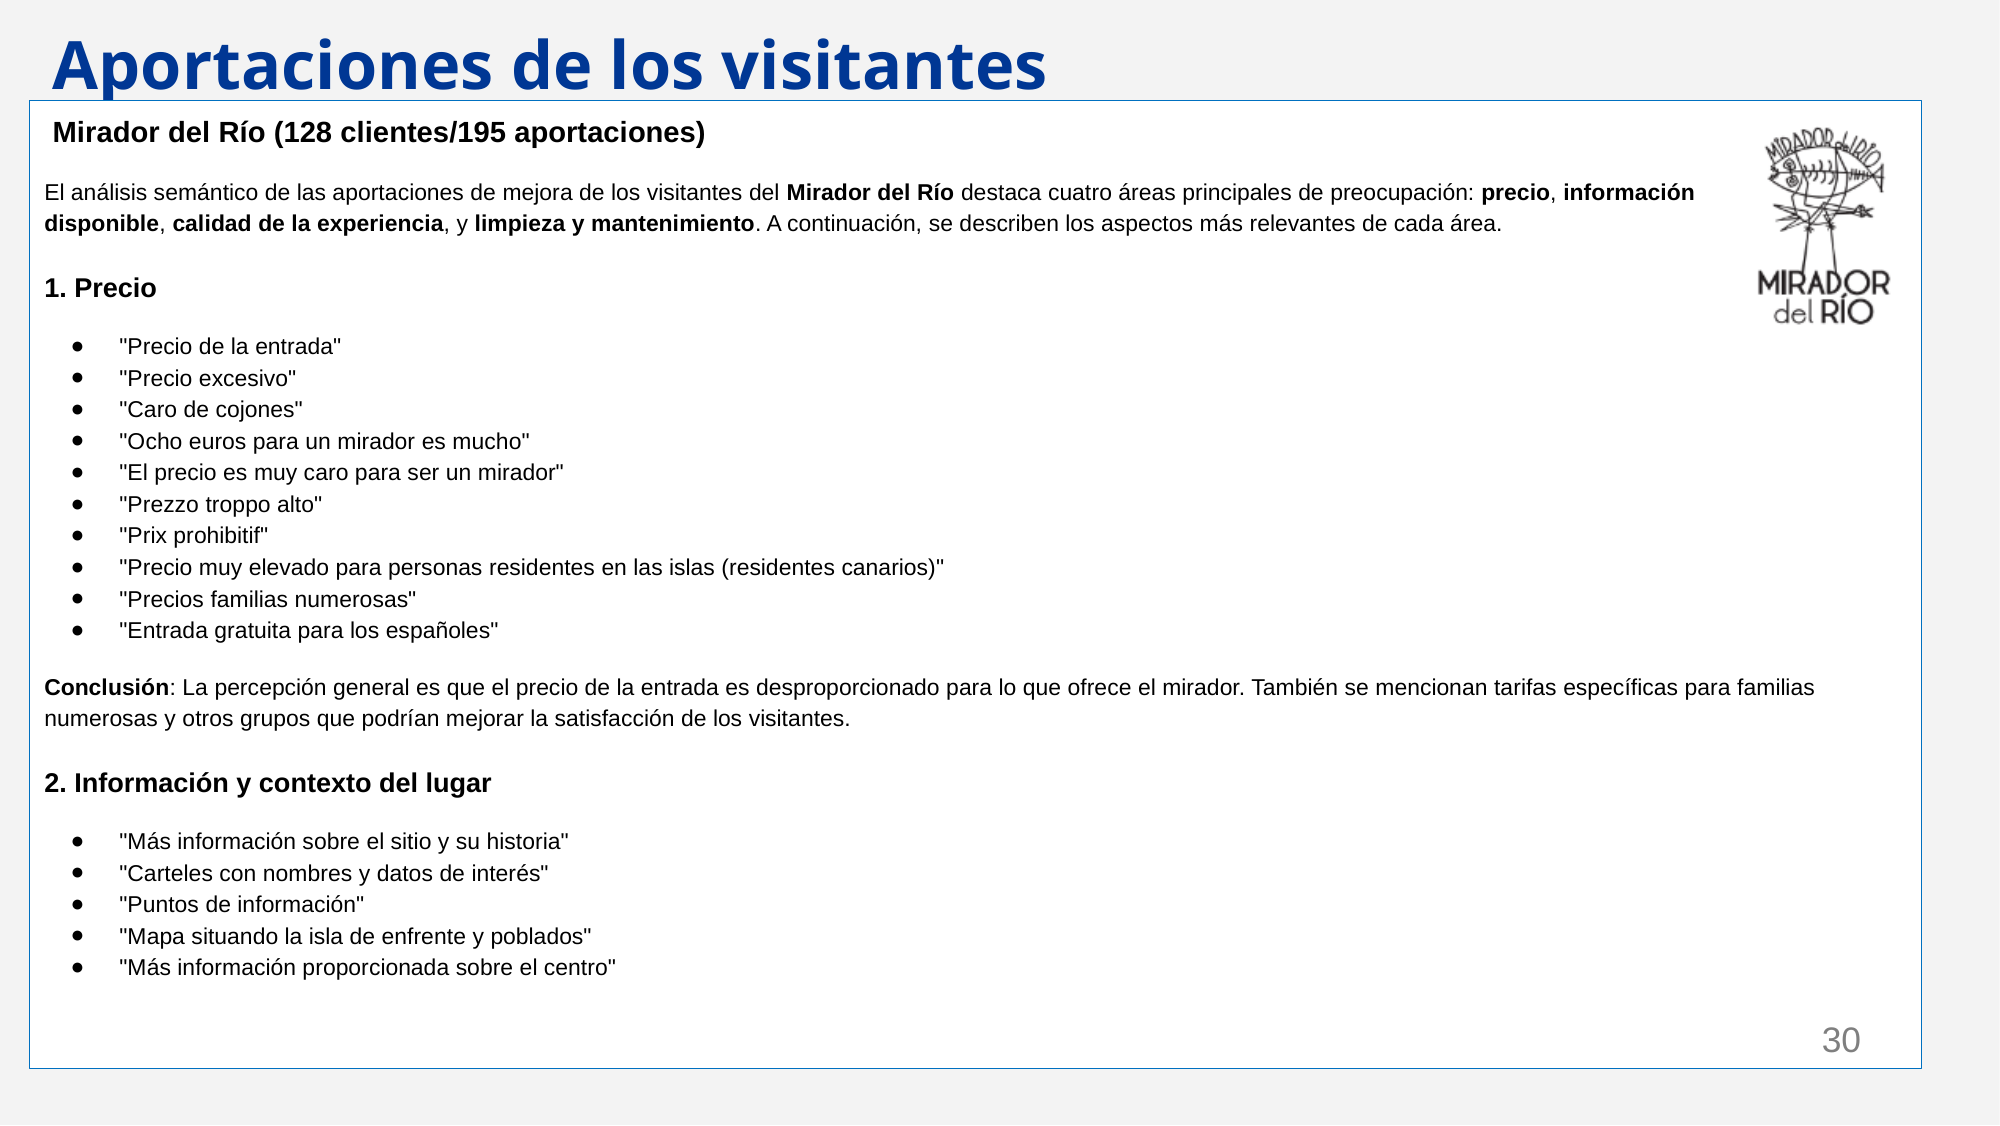

Aportaciones de los visitantes
 Mirador del Río (128 clientes/195 aportaciones)
El análisis semántico de las aportaciones de mejora de los visitantes del Mirador del Río destaca cuatro áreas principales de preocupación: precio, información disponible, calidad de la experiencia, y limpieza y mantenimiento. A continuación, se describen los aspectos más relevantes de cada área.
1. Precio
"Precio de la entrada"
"Precio excesivo"
"Caro de cojones"
"Ocho euros para un mirador es mucho"
"El precio es muy caro para ser un mirador"
"Prezzo troppo alto"
"Prix prohibitif"
"Precio muy elevado para personas residentes en las islas (residentes canarios)"
"Precios familias numerosas"
"Entrada gratuita para los españoles"
Conclusión: La percepción general es que el precio de la entrada es desproporcionado para lo que ofrece el mirador. También se mencionan tarifas específicas para familias numerosas y otros grupos que podrían mejorar la satisfacción de los visitantes.
2. Información y contexto del lugar
"Más información sobre el sitio y su historia"
"Carteles con nombres y datos de interés"
"Puntos de información"
"Mapa situando la isla de enfrente y poblados"
"Más información proporcionada sobre el centro"